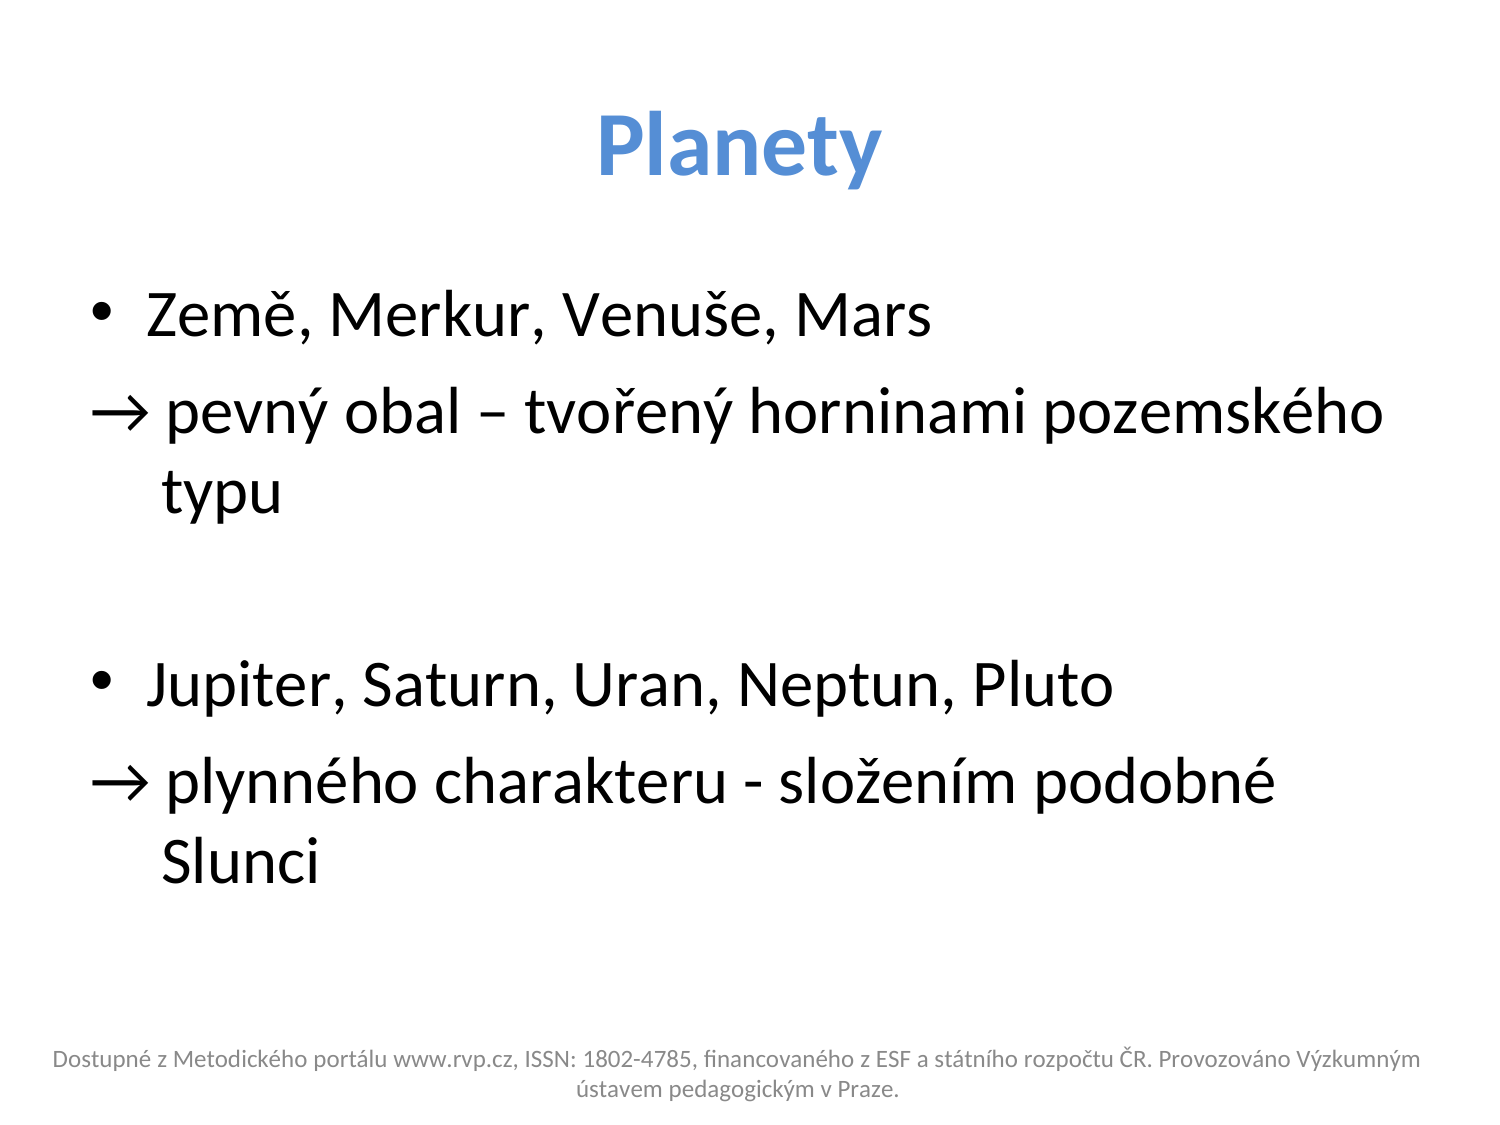

# Planety
Země, Merkur, Venuše, Mars
→ pevný obal – tvořený horninami pozemského
 typu
Jupiter, Saturn, Uran, Neptun, Pluto
→ plynného charakteru - složením podobné
 Slunci
Dostupné z Metodického portálu www.rvp.cz, ISSN: 1802-4785, financovaného z ESF a státního rozpočtu ČR. Provozováno Výzkumným ústavem pedagogickým v Praze.